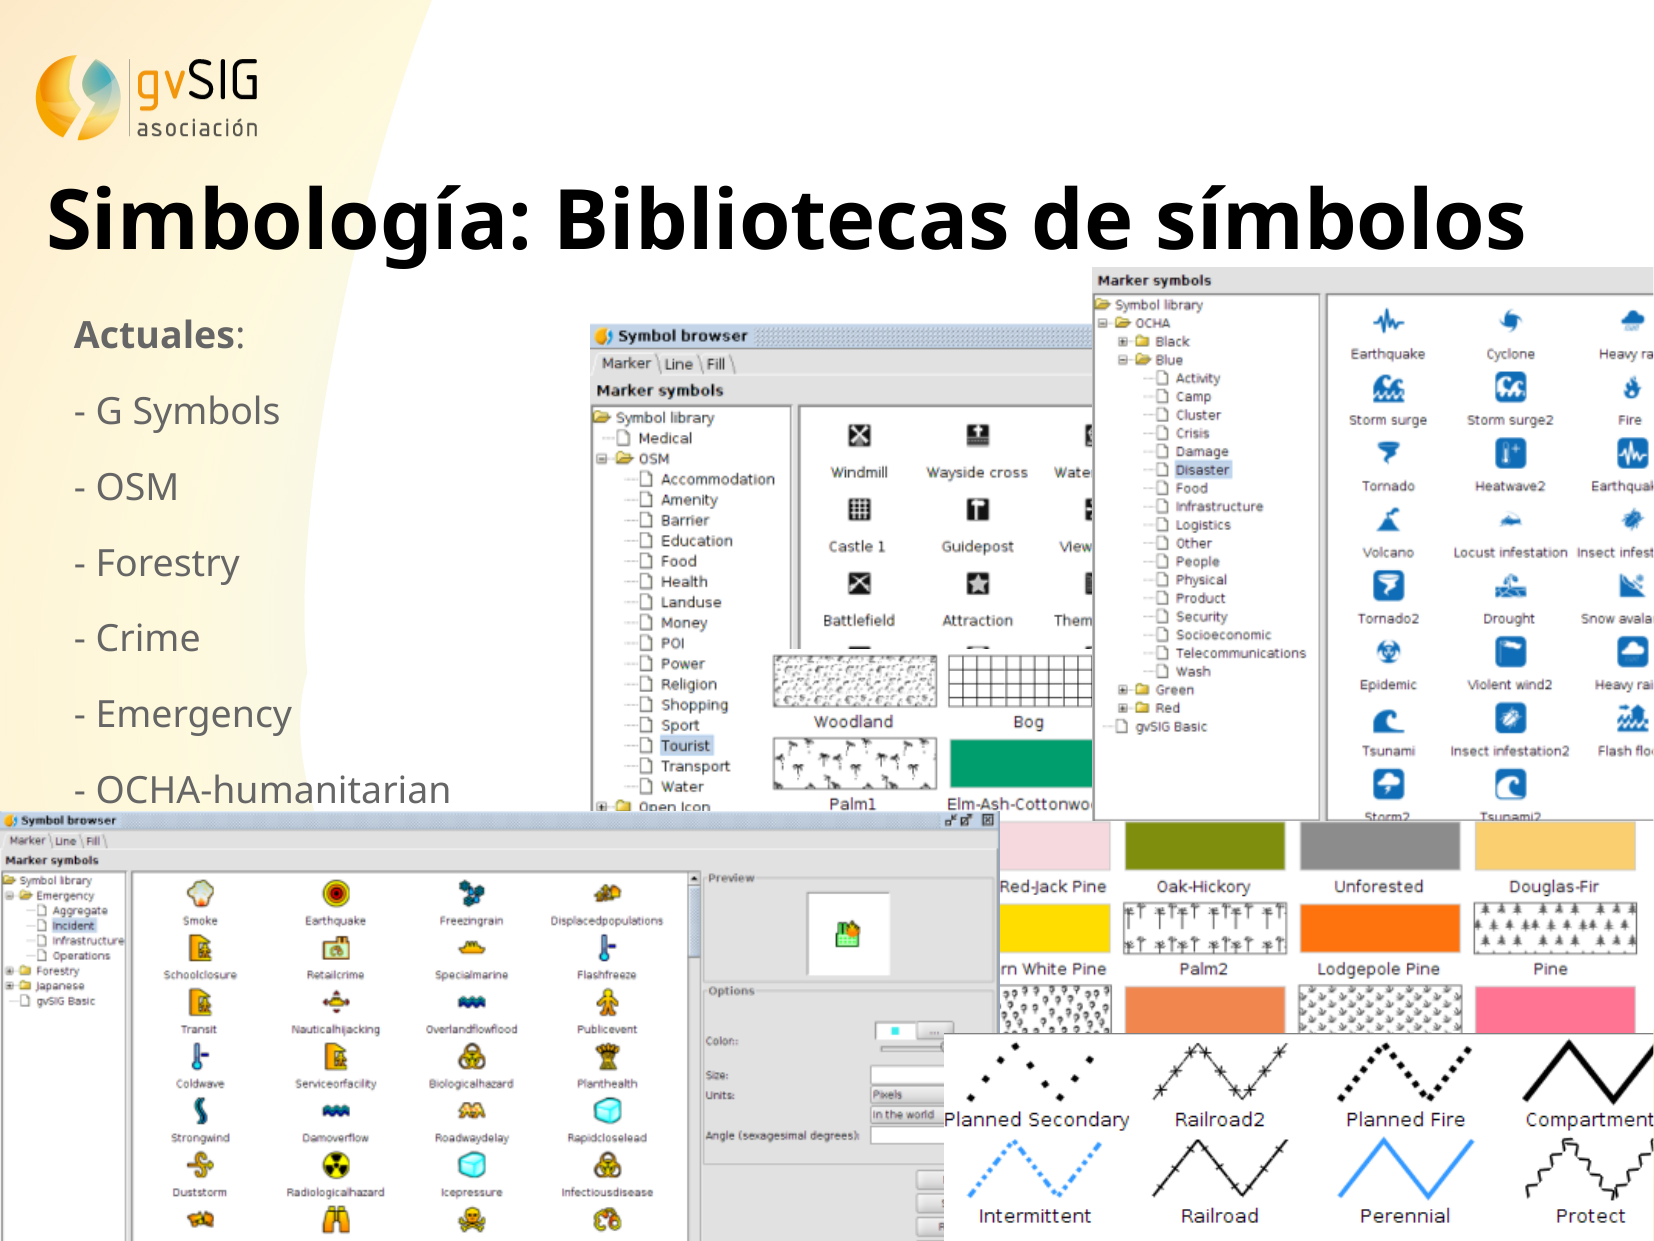

# Simbología: Bibliotecas de símbolos
Actuales:
- G Symbols
- OSM
- Forestry
- Crime
- Emergency
- OCHA-humanitarian